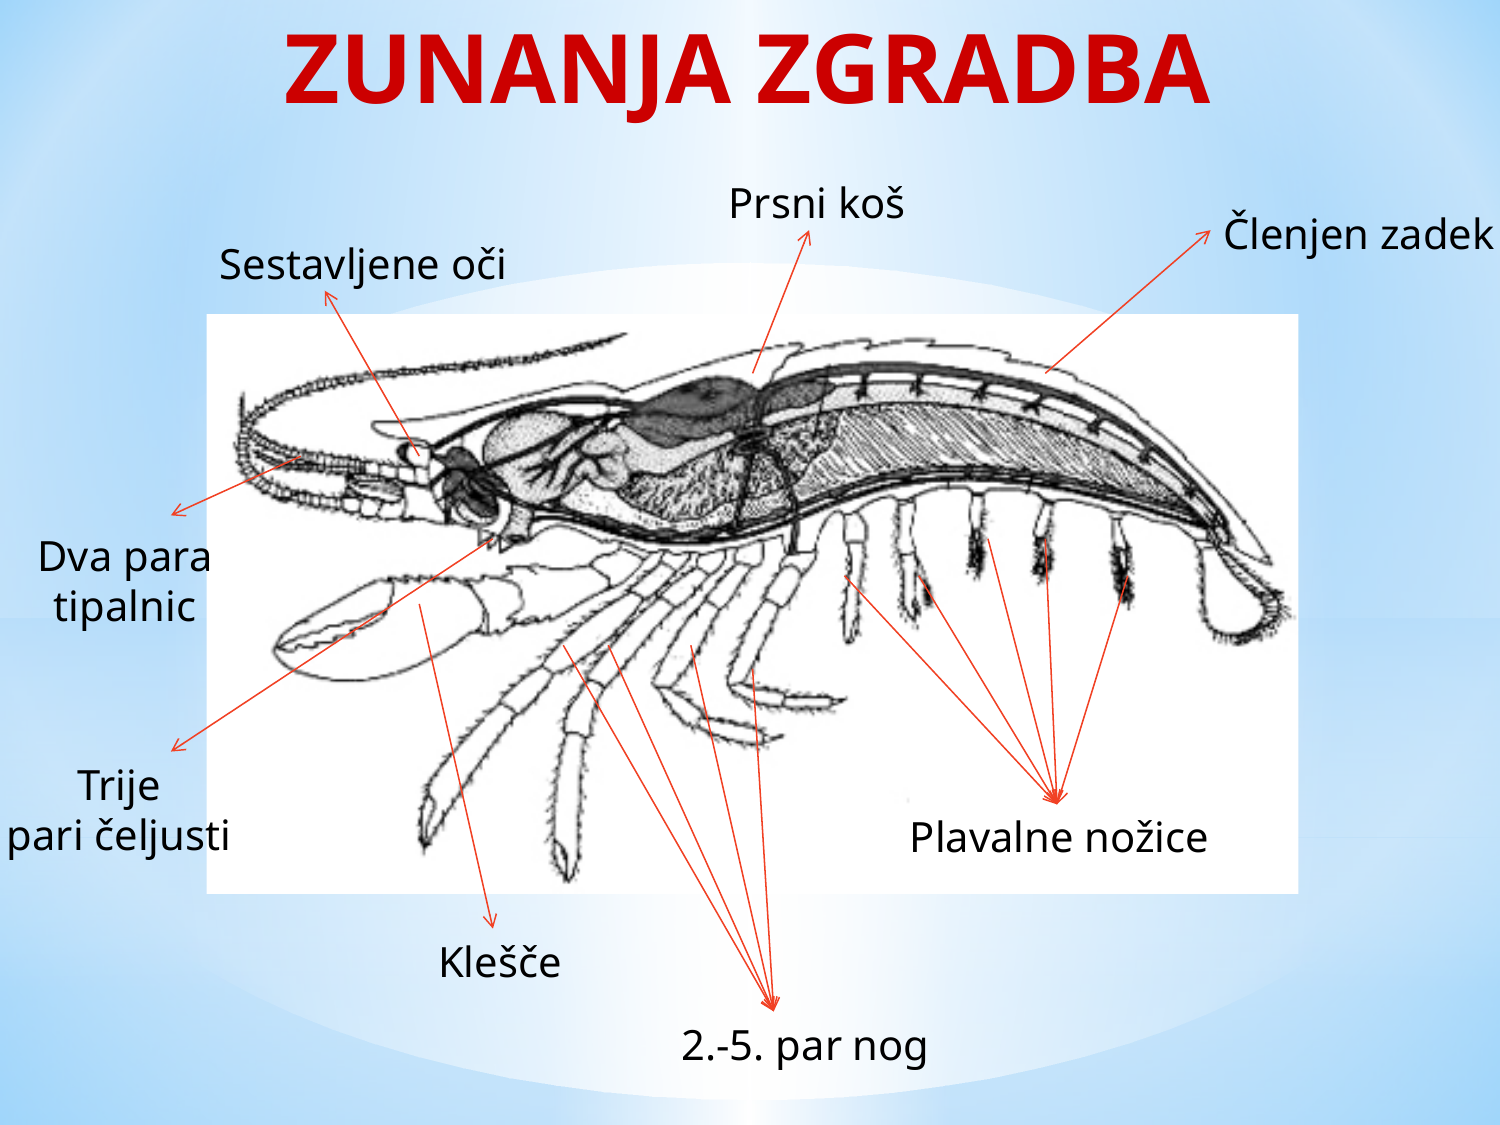

# ZUNANJA ZGRADBA
Prsni koš
Členjen zadek
Sestavljene oči
Dva para
tipalnic
Trije
pari čeljusti
Plavalne nožice
Klešče
2.-5. par nog